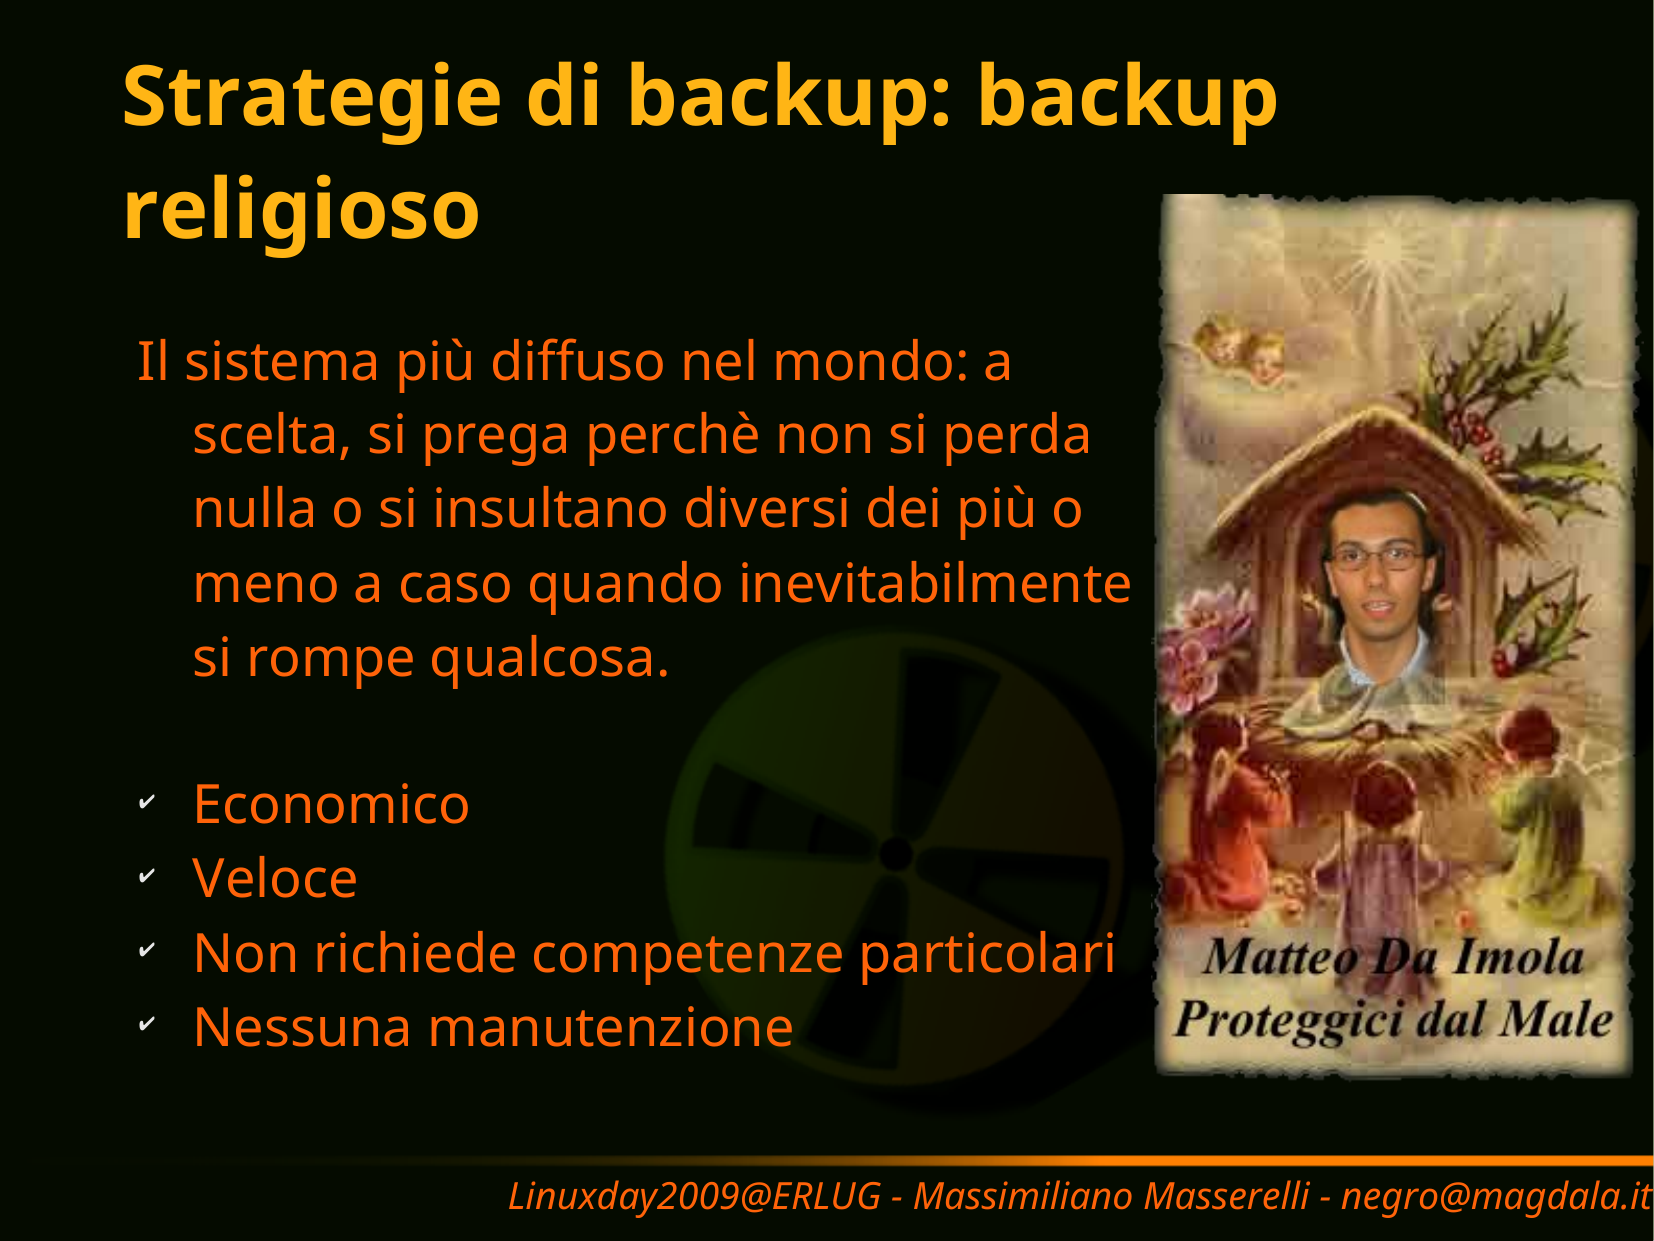

# Strategie di backup: backup religioso
Il sistema più diffuso nel mondo: a scelta, si prega perchè non si perda nulla o si insultano diversi dei più o meno a caso quando inevitabilmente si rompe qualcosa.
Economico
Veloce
Non richiede competenze particolari
Nessuna manutenzione